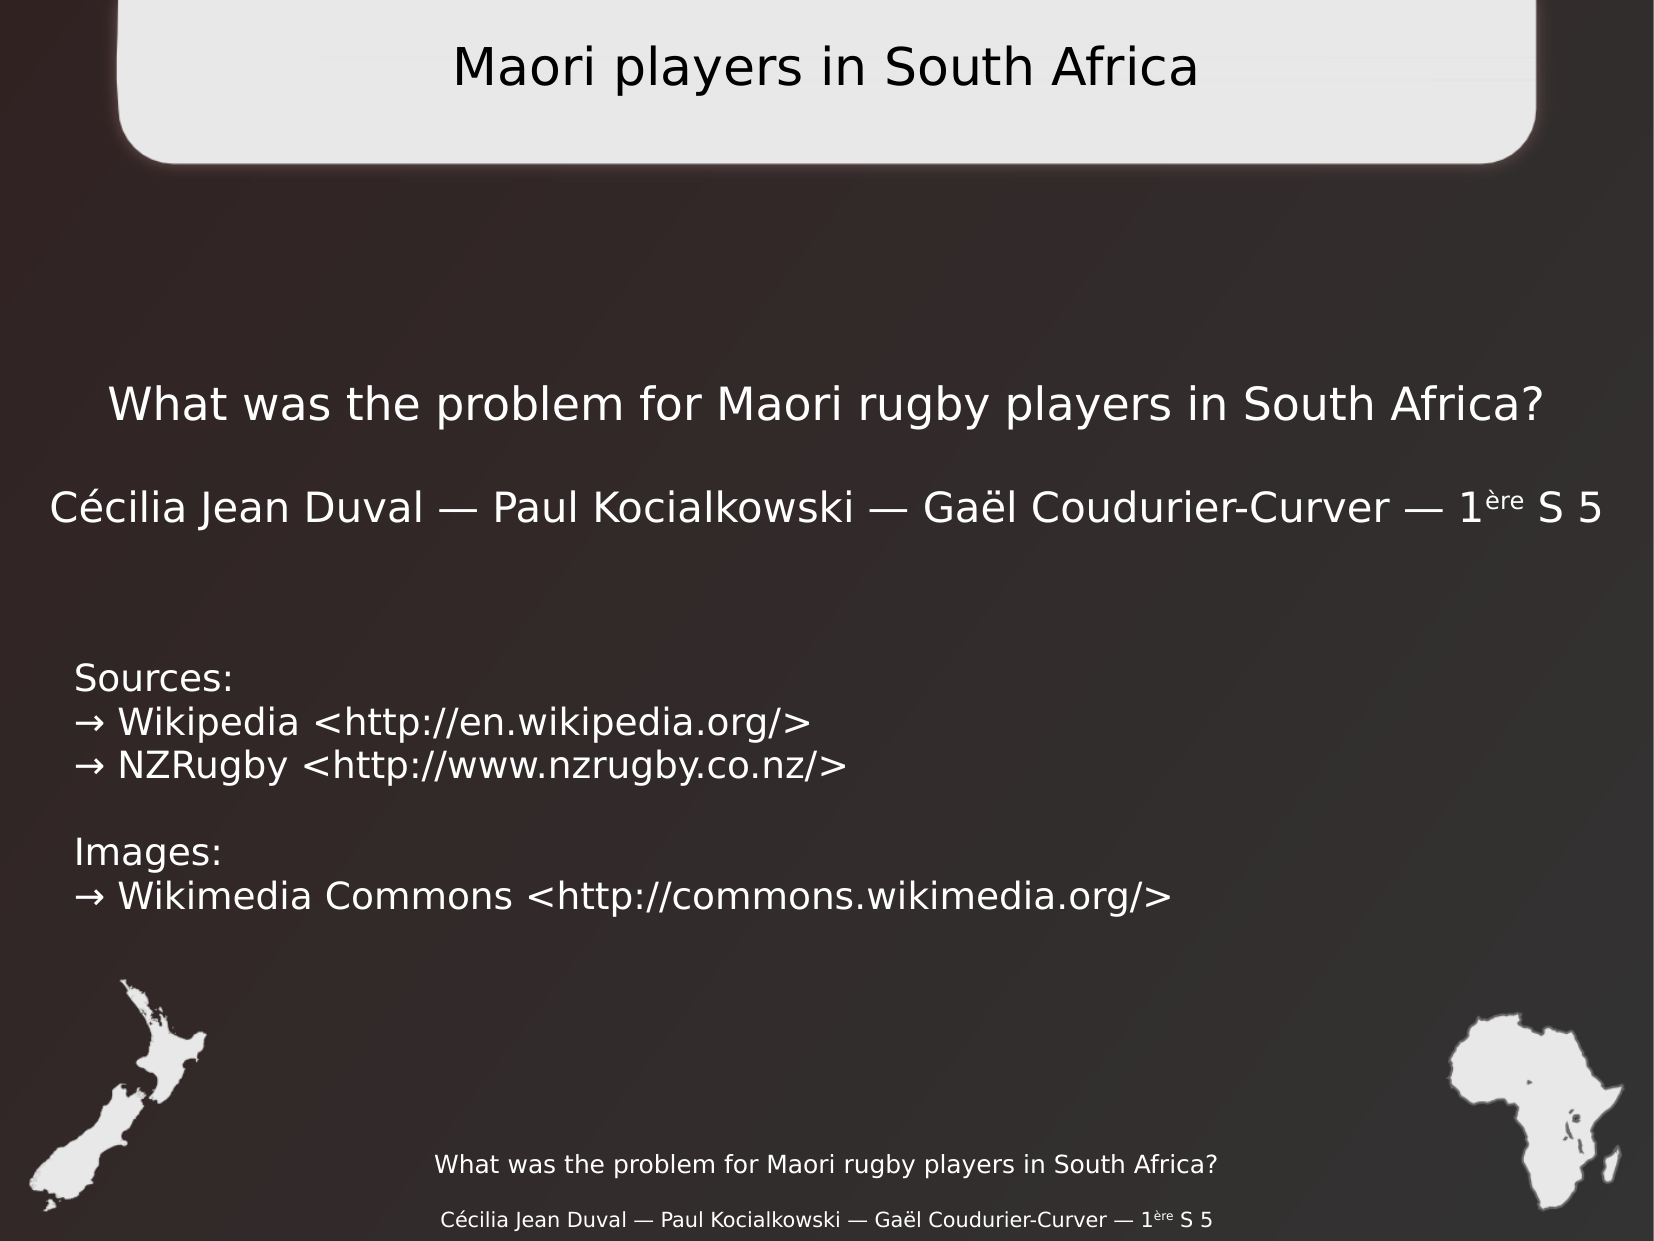

Maori players in South Africa
What was the problem for Maori rugby players in South Africa?
Cécilia Jean Duval — Paul Kocialkowski — Gaël Coudurier-Curver — 1ère S 5
Sources:
→ Wikipedia <http://en.wikipedia.org/>
→ NZRugby <http://www.nzrugby.co.nz/>
Images:
→ Wikimedia Commons <http://commons.wikimedia.org/>
What was the problem for Maori rugby players in South Africa?
Cécilia Jean Duval — Paul Kocialkowski — Gaël Coudurier-Curver — 1ère S 5